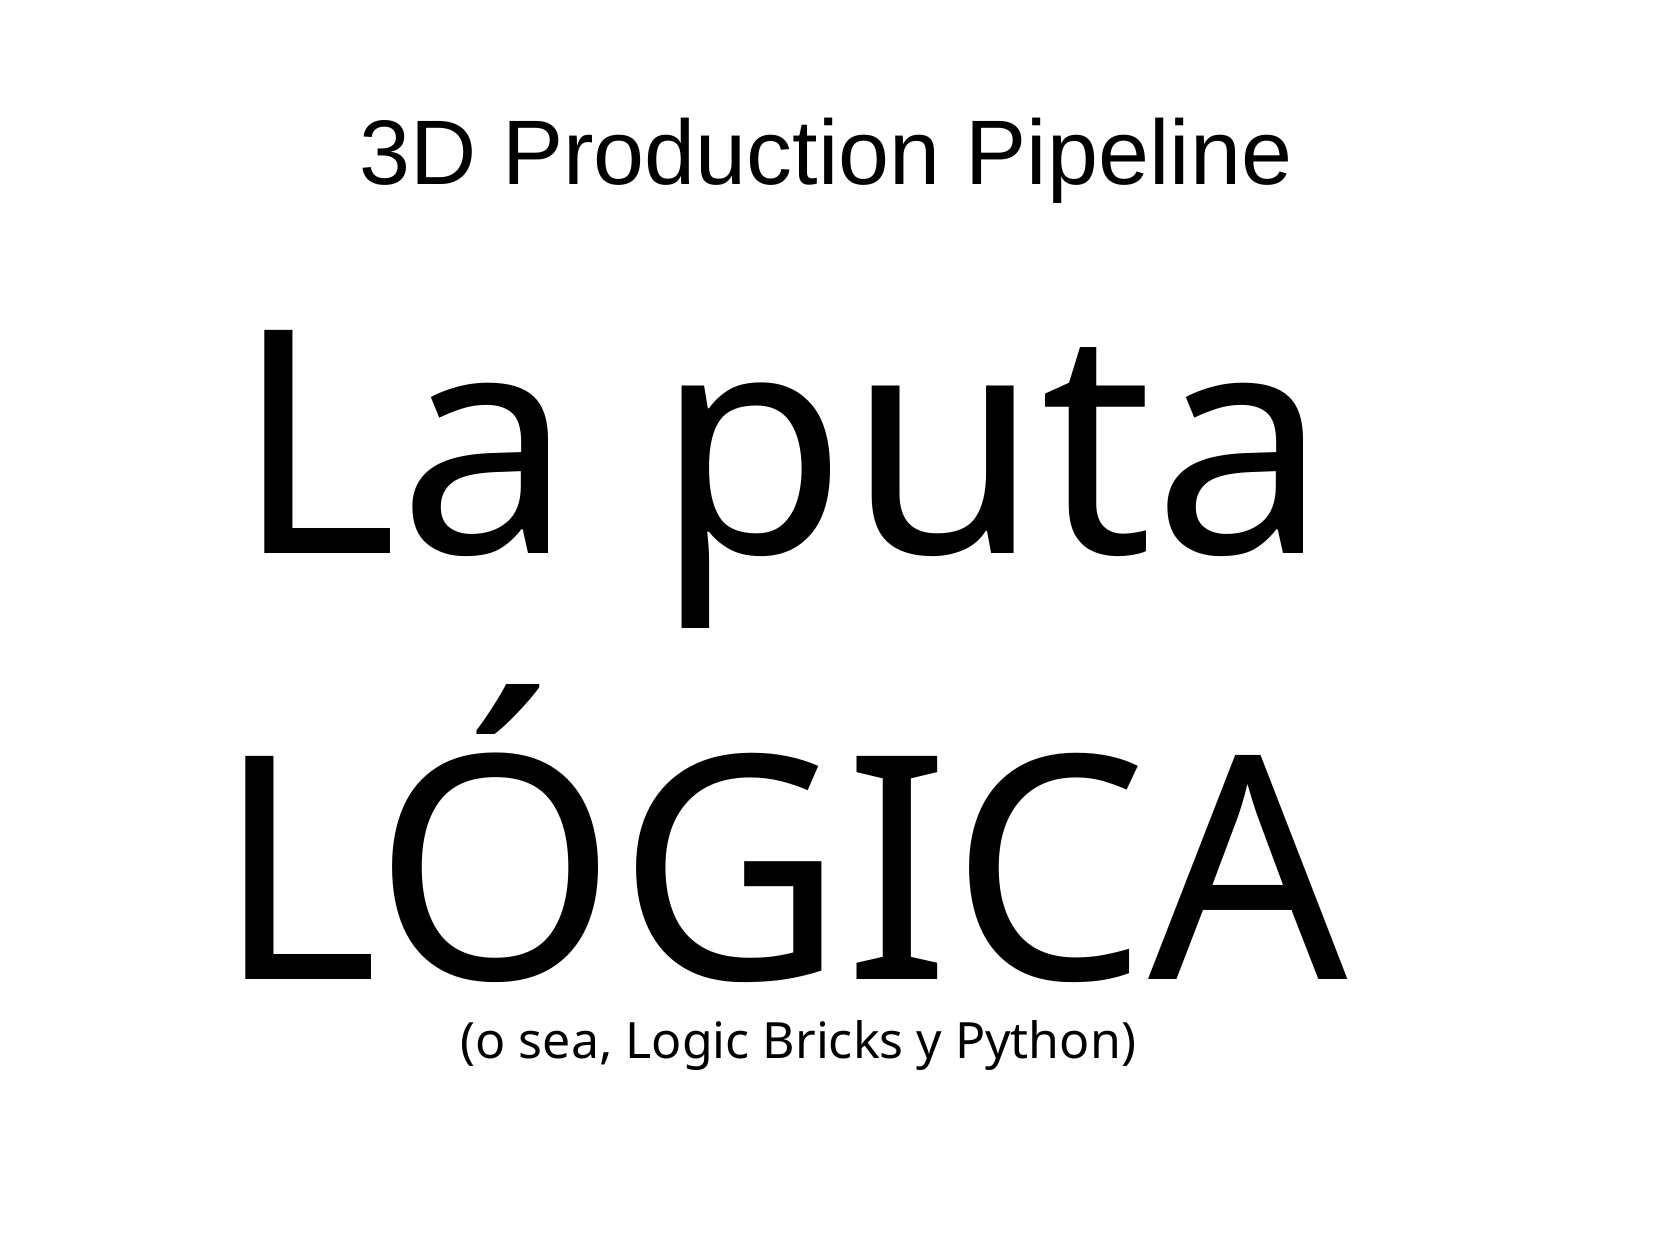

# 3D Production Pipeline
La puta
LÓGICA
(o sea, Logic Bricks y Python)